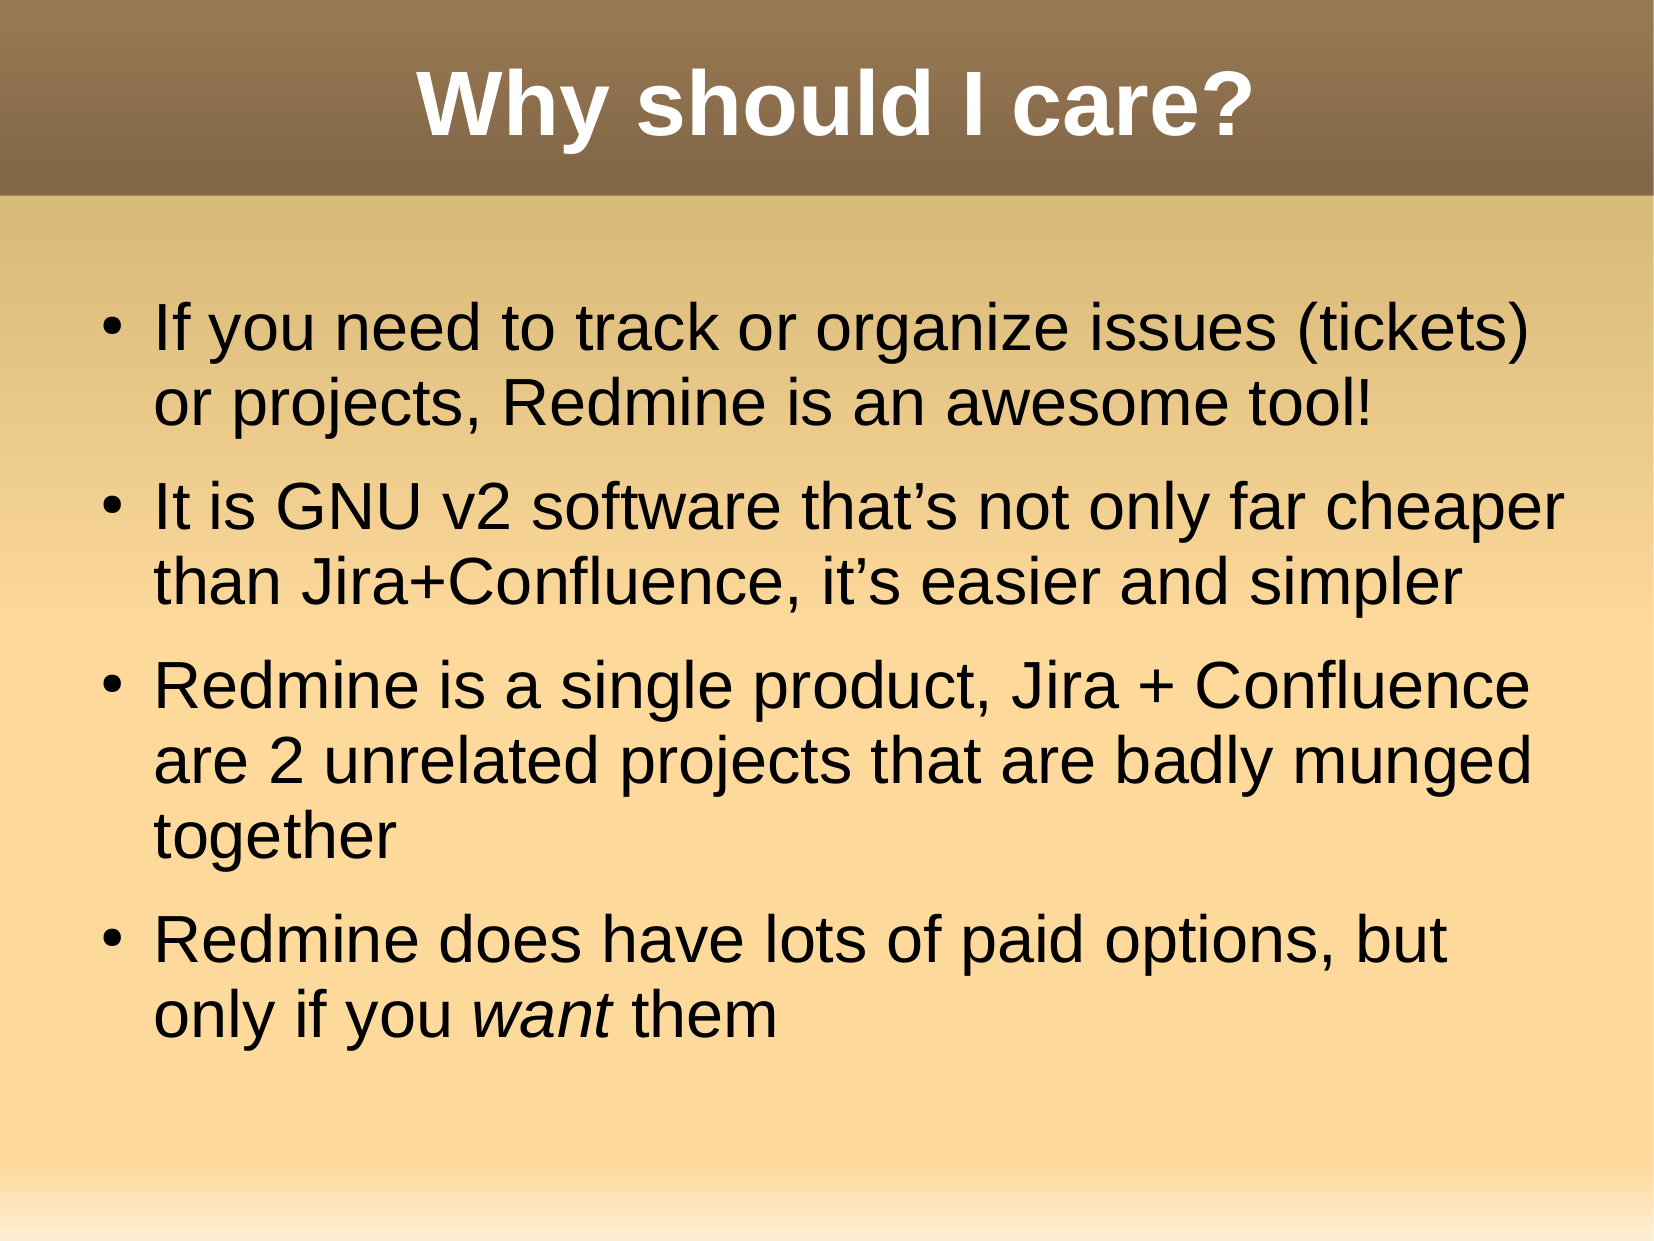

# Why should I care?
If you need to track or organize issues (tickets) or projects, Redmine is an awesome tool!
It is GNU v2 software that’s not only far cheaper than Jira+Confluence, it’s easier and simpler
Redmine is a single product, Jira + Confluence are 2 unrelated projects that are badly munged together
Redmine does have lots of paid options, but only if you want them